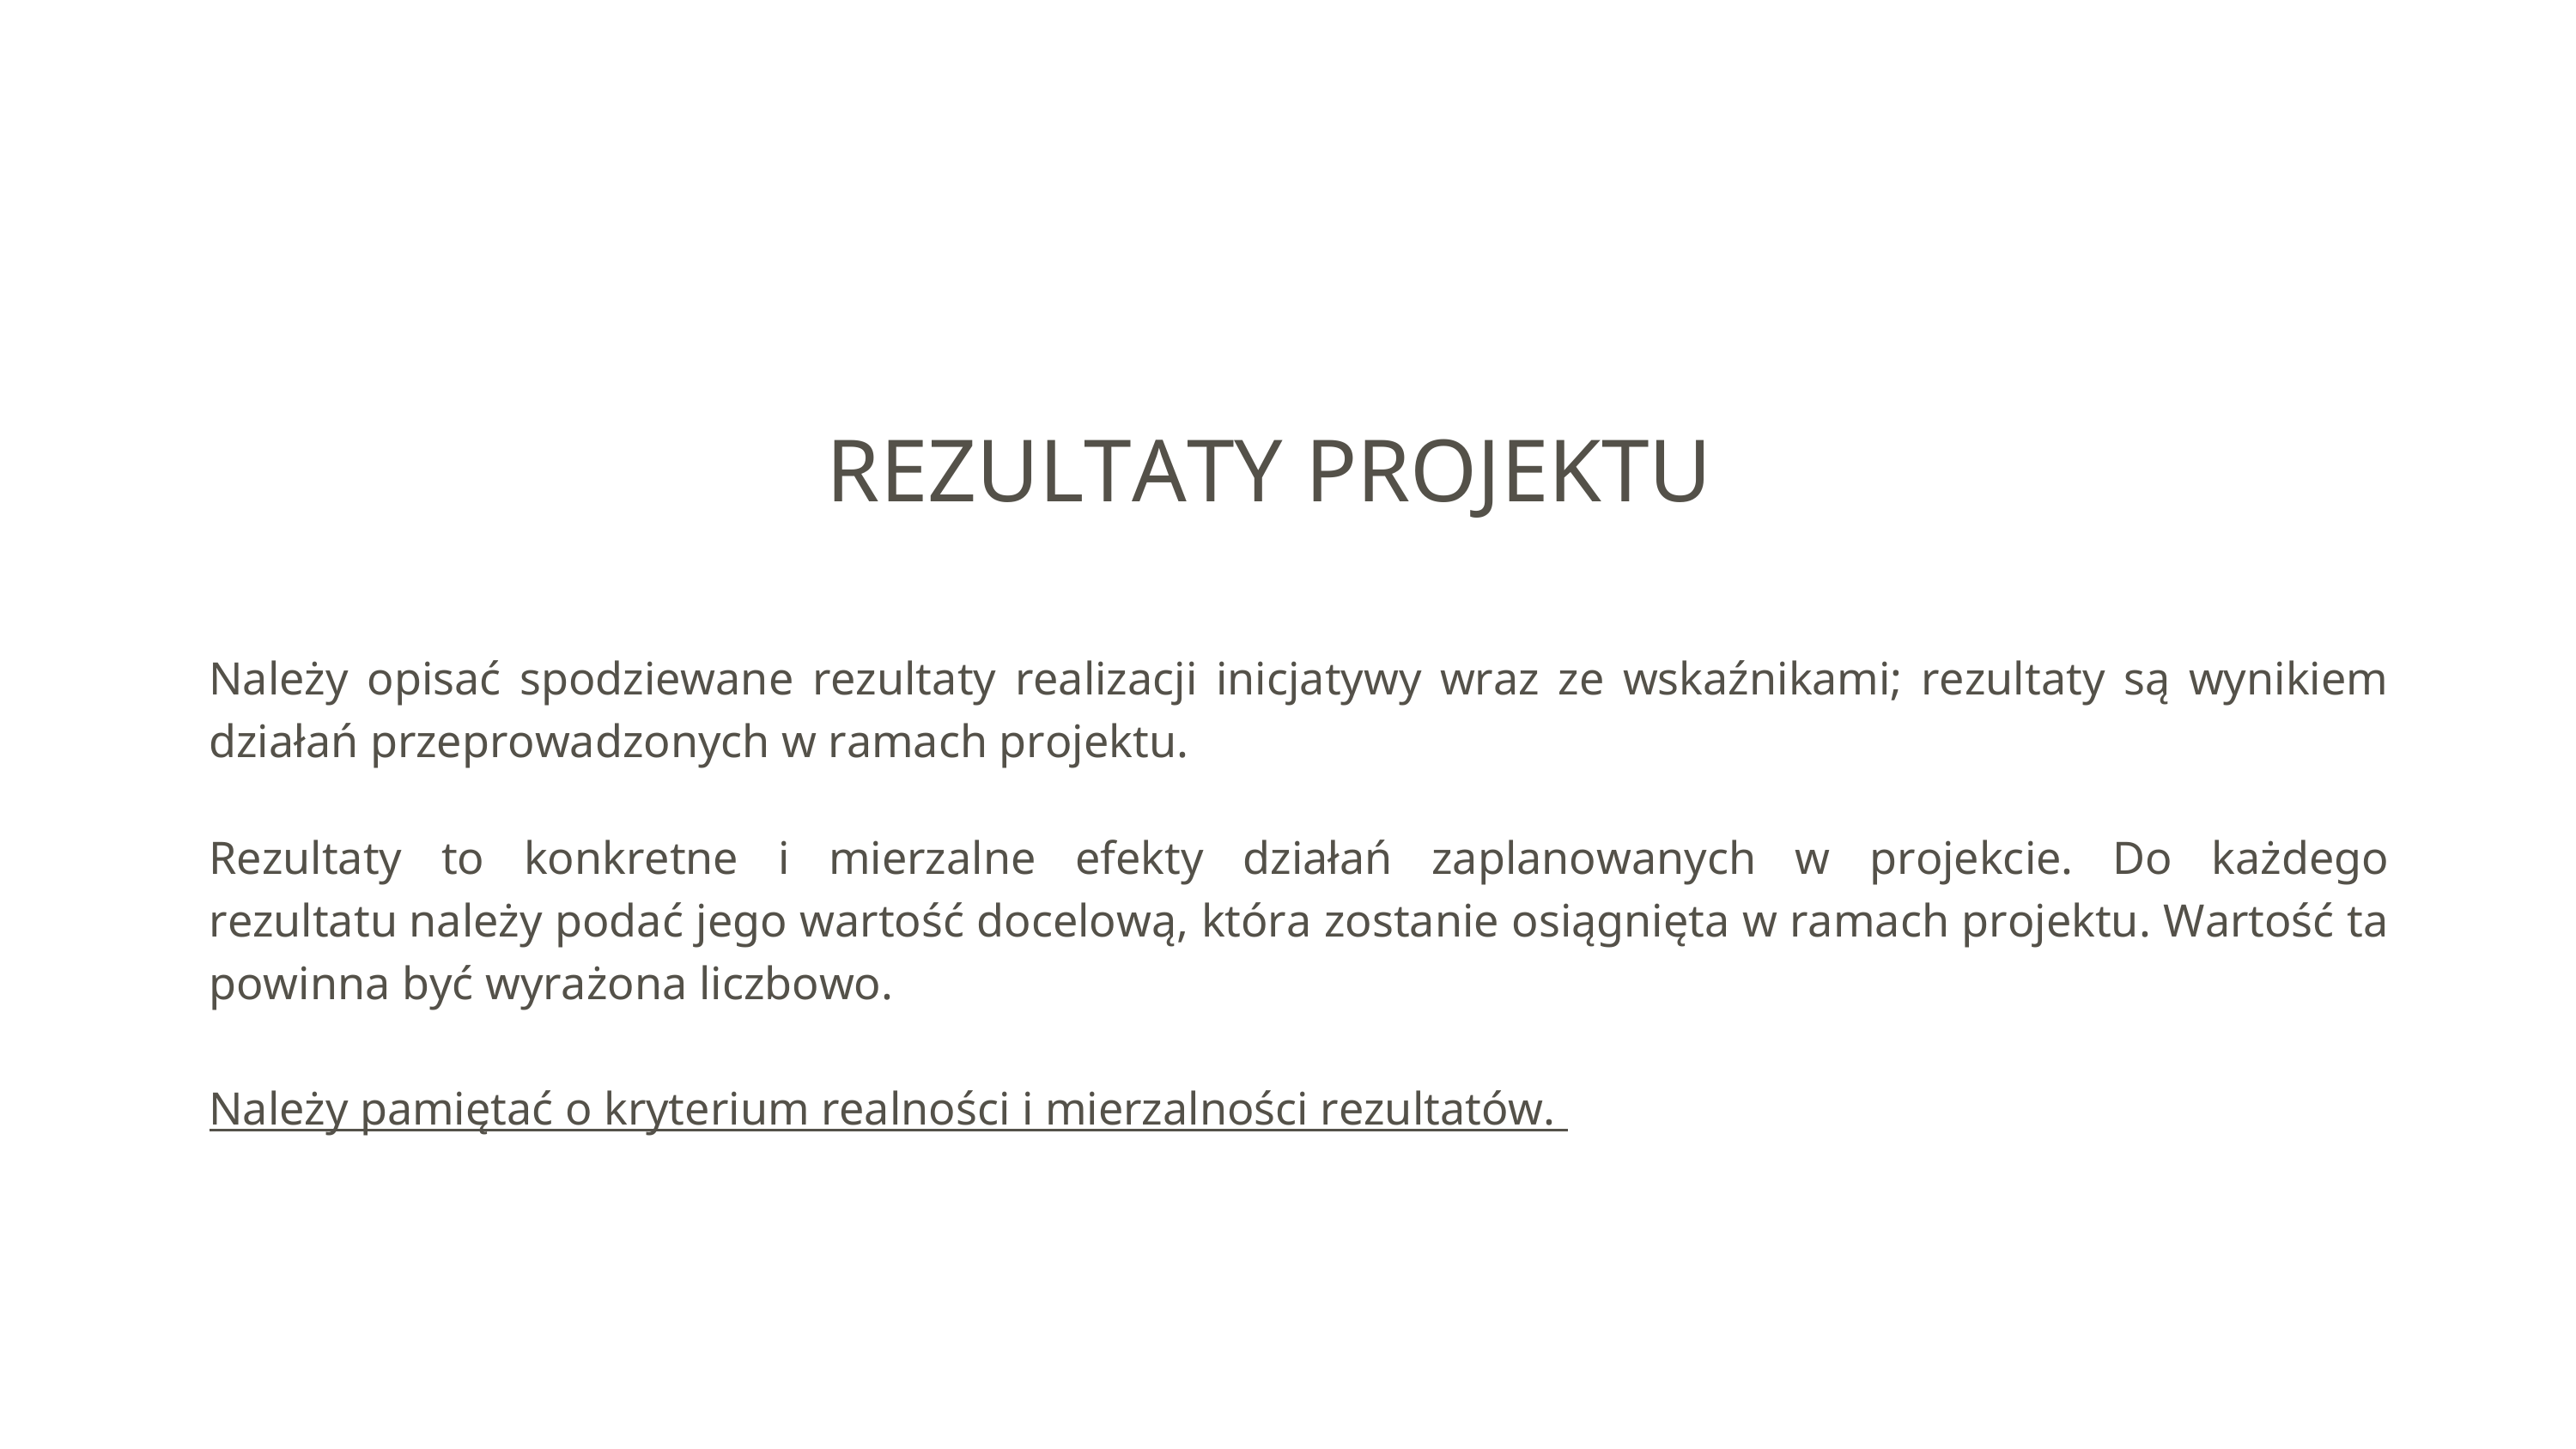

# REZULTATY PROJEKTU
Należy opisać spodziewane rezultaty realizacji inicjatywy wraz ze wskaźnikami; rezultaty są wynikiem działań przeprowadzonych w ramach projektu.
Rezultaty to konkretne i mierzalne efekty działań zaplanowanych w projekcie. Do każdego rezultatu należy podać jego wartość docelową, która zostanie osiągnięta w ramach projektu. Wartość ta powinna być wyrażona liczbowo.
Należy pamiętać o kryterium realności i mierzalności rezultatów.